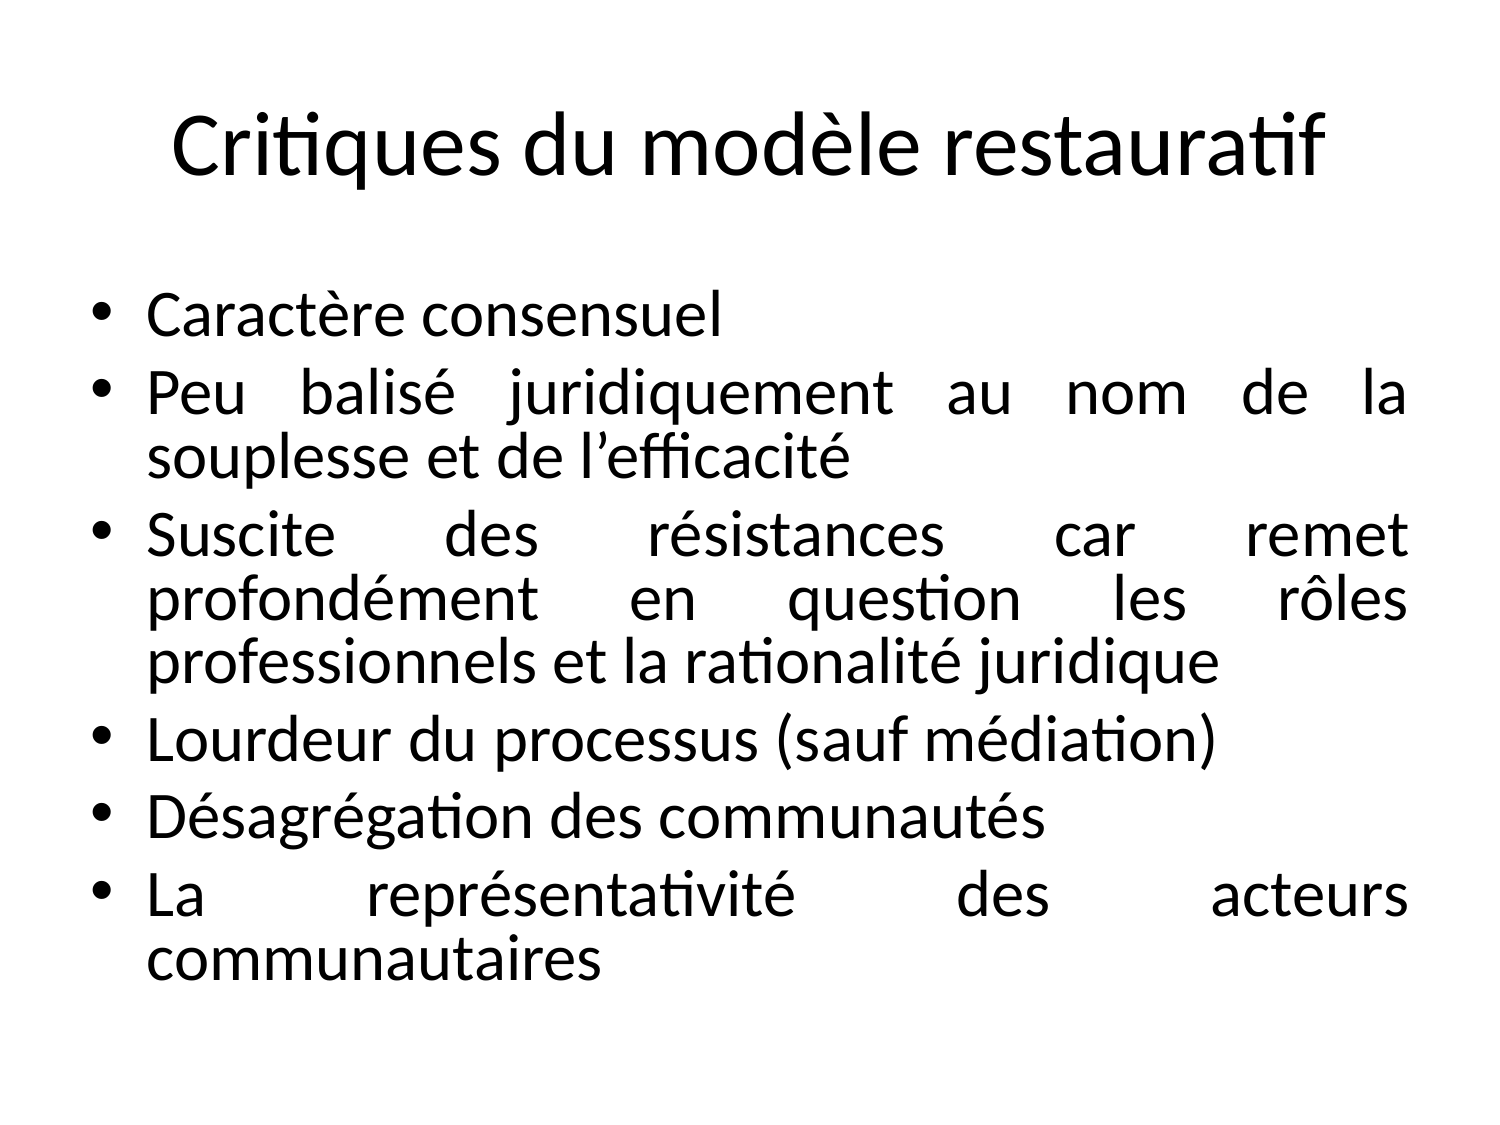

# Critiques du modèle restauratif
Caractère consensuel
Peu balisé juridiquement au nom de la souplesse et de l’efficacité
Suscite des résistances car remet profondément en question les rôles professionnels et la rationalité juridique
Lourdeur du processus (sauf médiation)
Désagrégation des communautés
La représentativité des acteurs communautaires